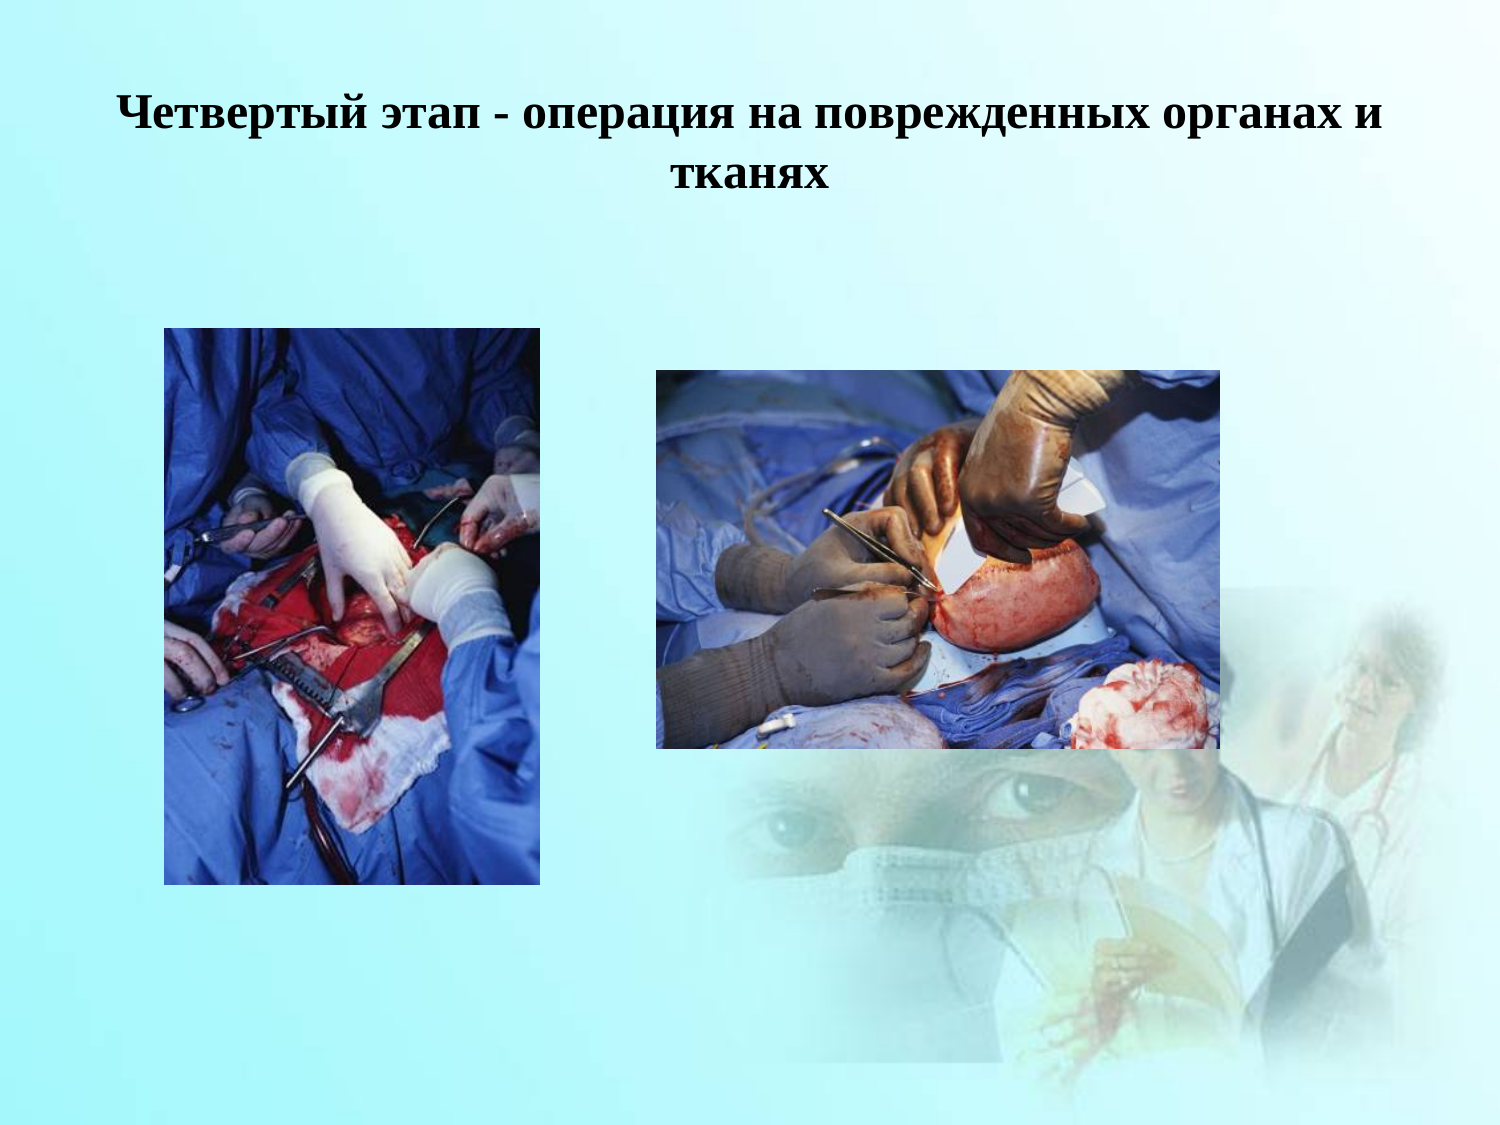

# Четвертый этап - операция на поврежденных органах и тканях